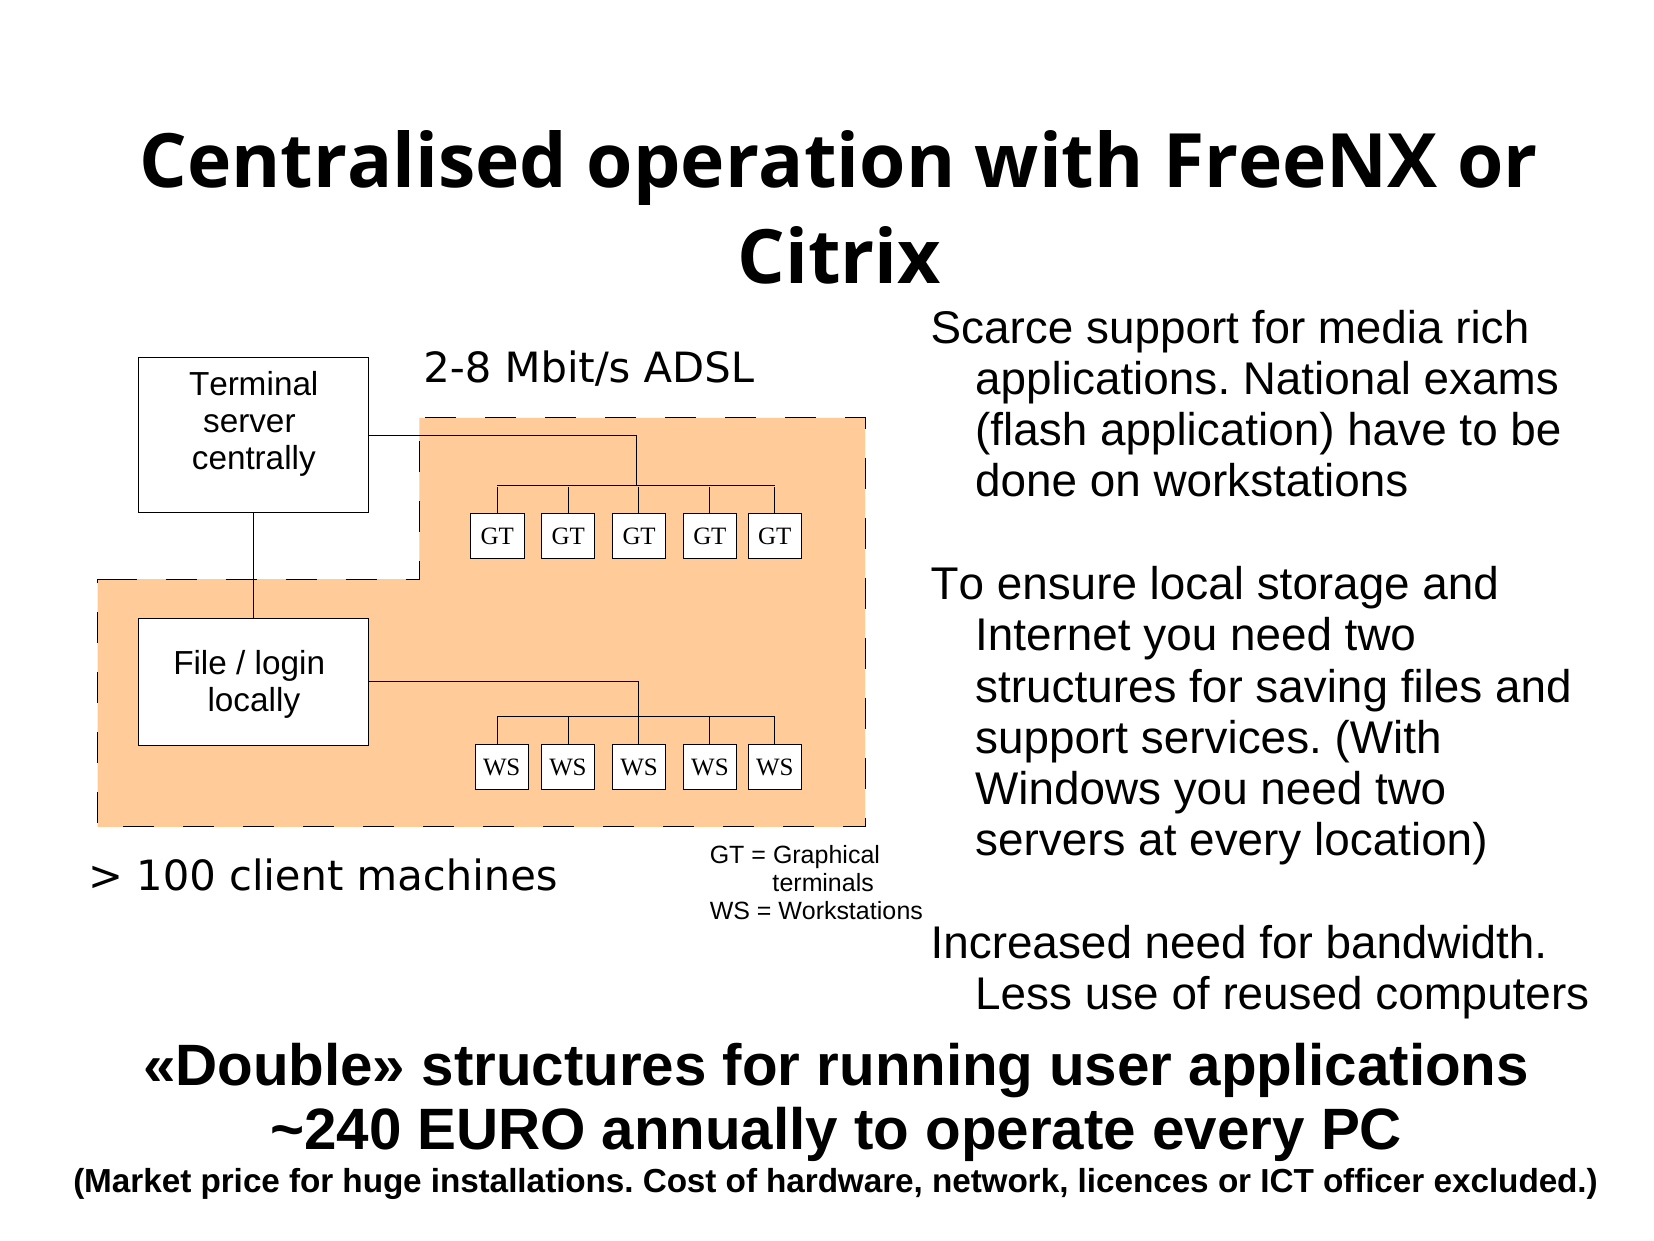

# Centralised operation with FreeNX or Citrix
Scarce support for media rich applications. National exams (flash application) have to be done on workstations
To ensure local storage and Internet you need two structures for saving files and support services. (With Windows you need two servers at every location)
Increased need for bandwidth. Less use of reused computers
2-8 Mbit/s ADSL
Terminal
server
centrally
GT
GT
GT
GT
GT
File / login
locally
WS
WS
WS
WS
WS
GT = Graphical
 terminals
WS = Workstations
> 100 client machines
«Double» structures for running user applications
~240 EURO annually to operate every PC
(Market price for huge installations. Cost of hardware, network, licences or ICT officer excluded.)